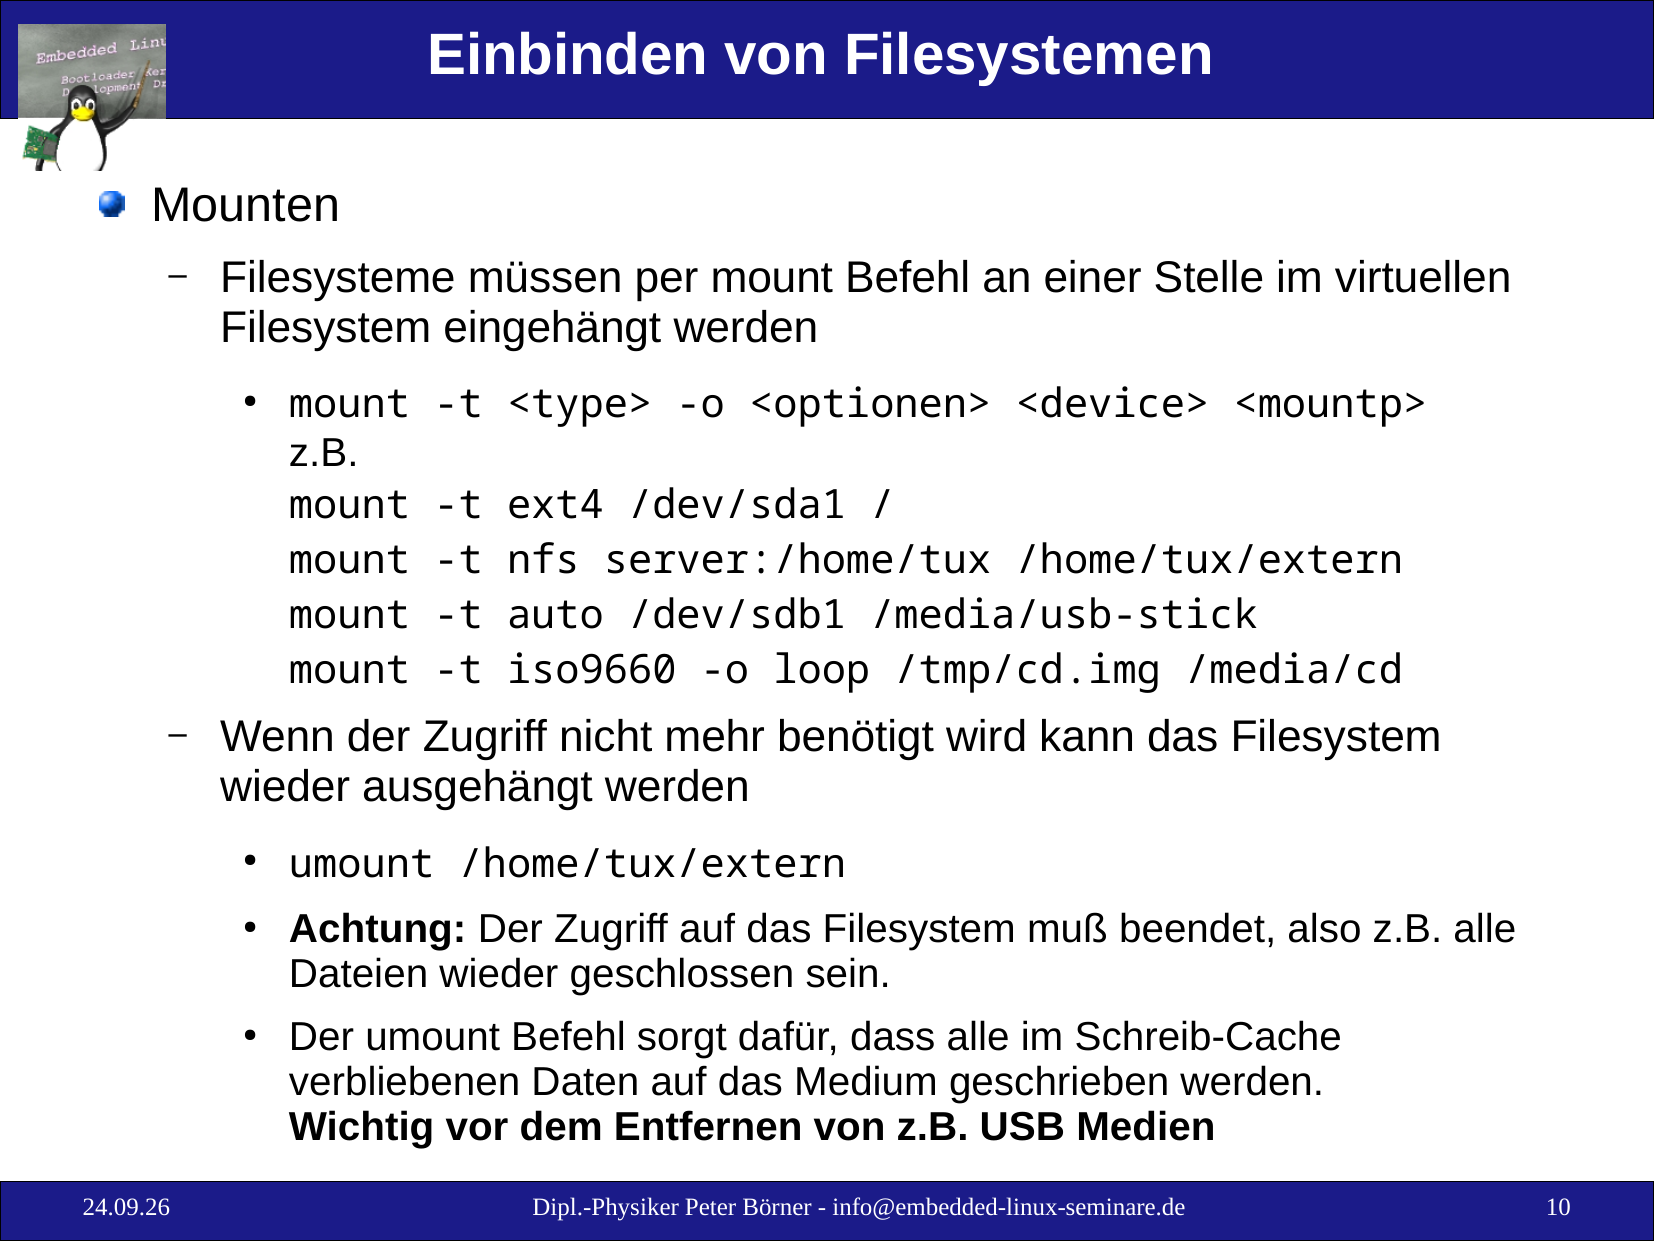

# Einbinden von Filesystemen
Mounten
Filesysteme müssen per mount Befehl an einer Stelle im virtuellen Filesystem eingehängt werden
mount -t <type> -o <optionen> <device> <mountp>
z.B.
mount -t ext4 /dev/sda1 /
mount -t nfs server:/home/tux /home/tux/extern
mount -t auto /dev/sdb1 /media/usb-stick
mount -t iso9660 -o loop /tmp/cd.img /media/cd
Wenn der Zugriff nicht mehr benötigt wird kann das Filesystem wieder ausgehängt werden
umount /home/tux/extern
Achtung: Der Zugriff auf das Filesystem muß beendet, also z.B. alle Dateien wieder geschlossen sein.
Der umount Befehl sorgt dafür, dass alle im Schreib-Cache verbliebenen Daten auf das Medium geschrieben werden.
Wichtig vor dem Entfernen von z.B. USB Medien
 Dipl.-Physiker Peter Börner - info@embedded-linux-seminare.de
10